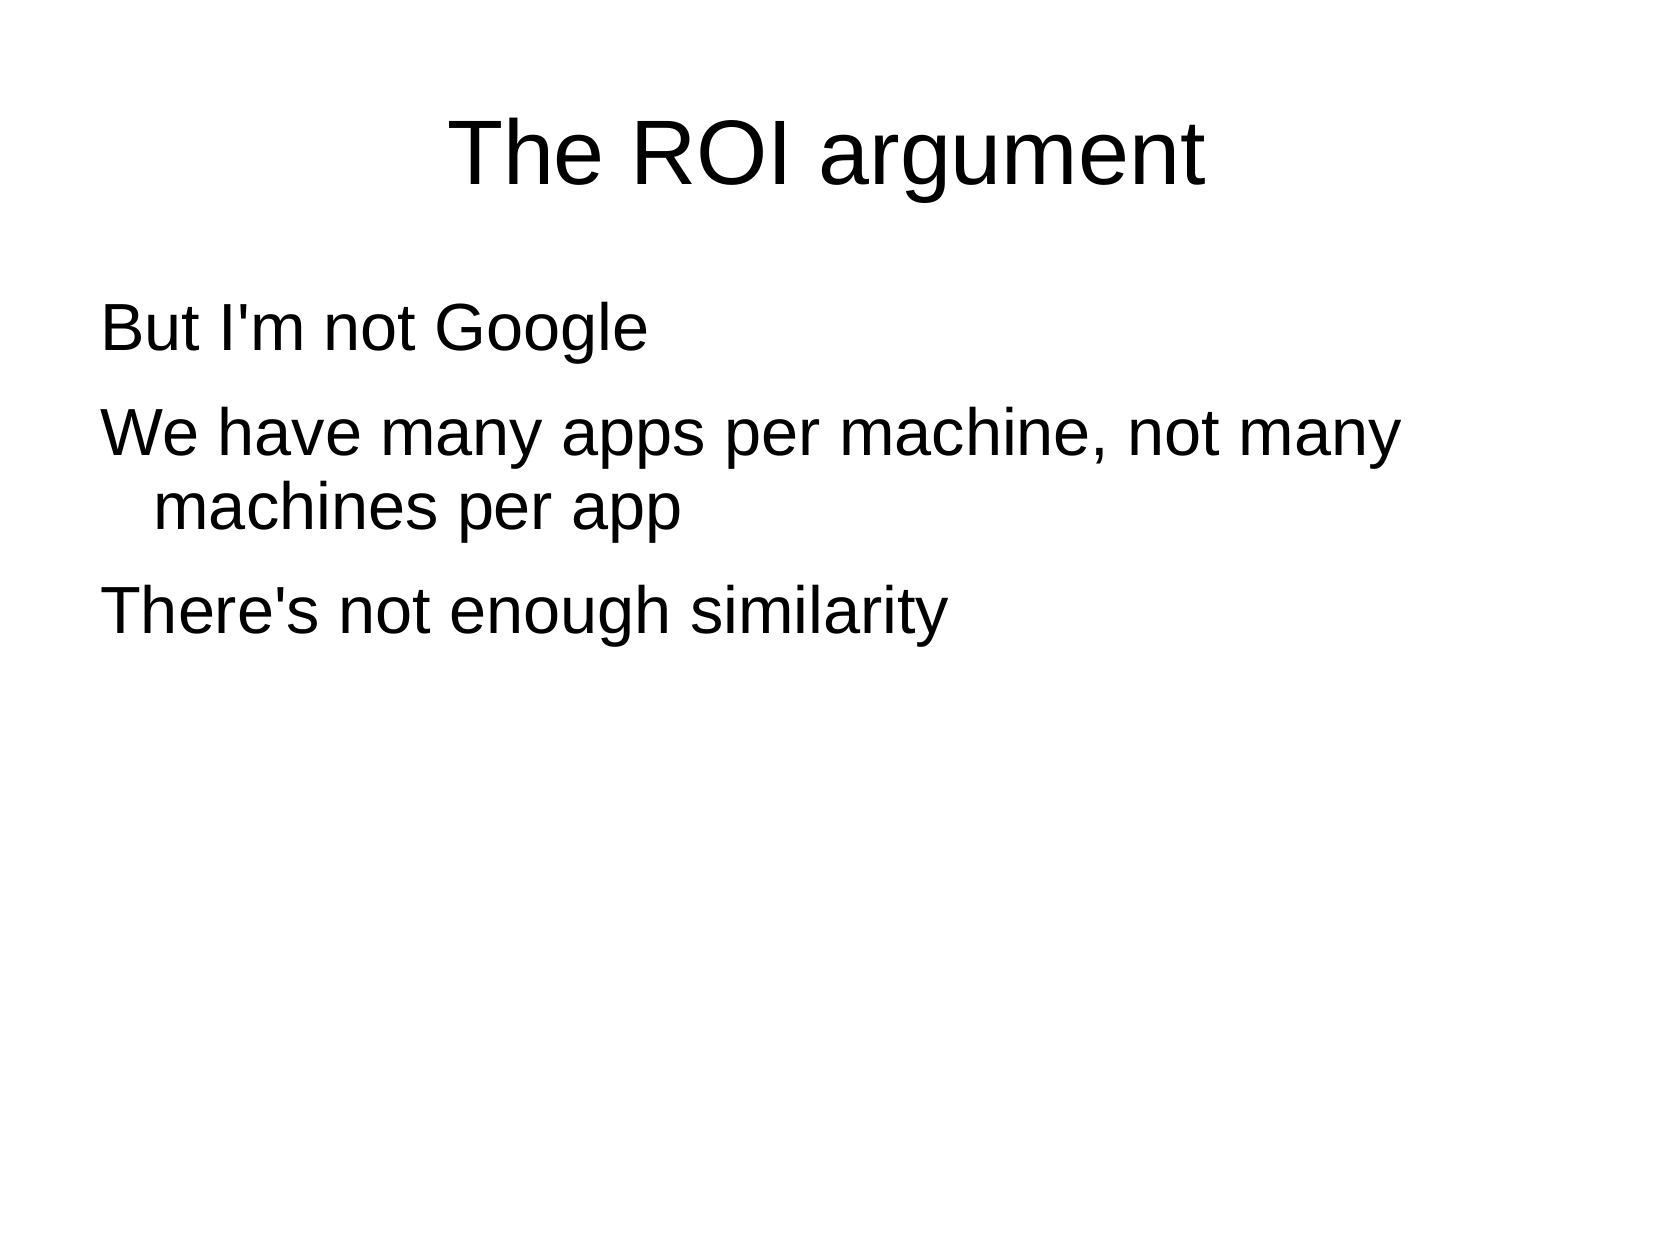

# The ROI argument
But I'm not Google
We have many apps per machine, not many machines per app
There's not enough similarity